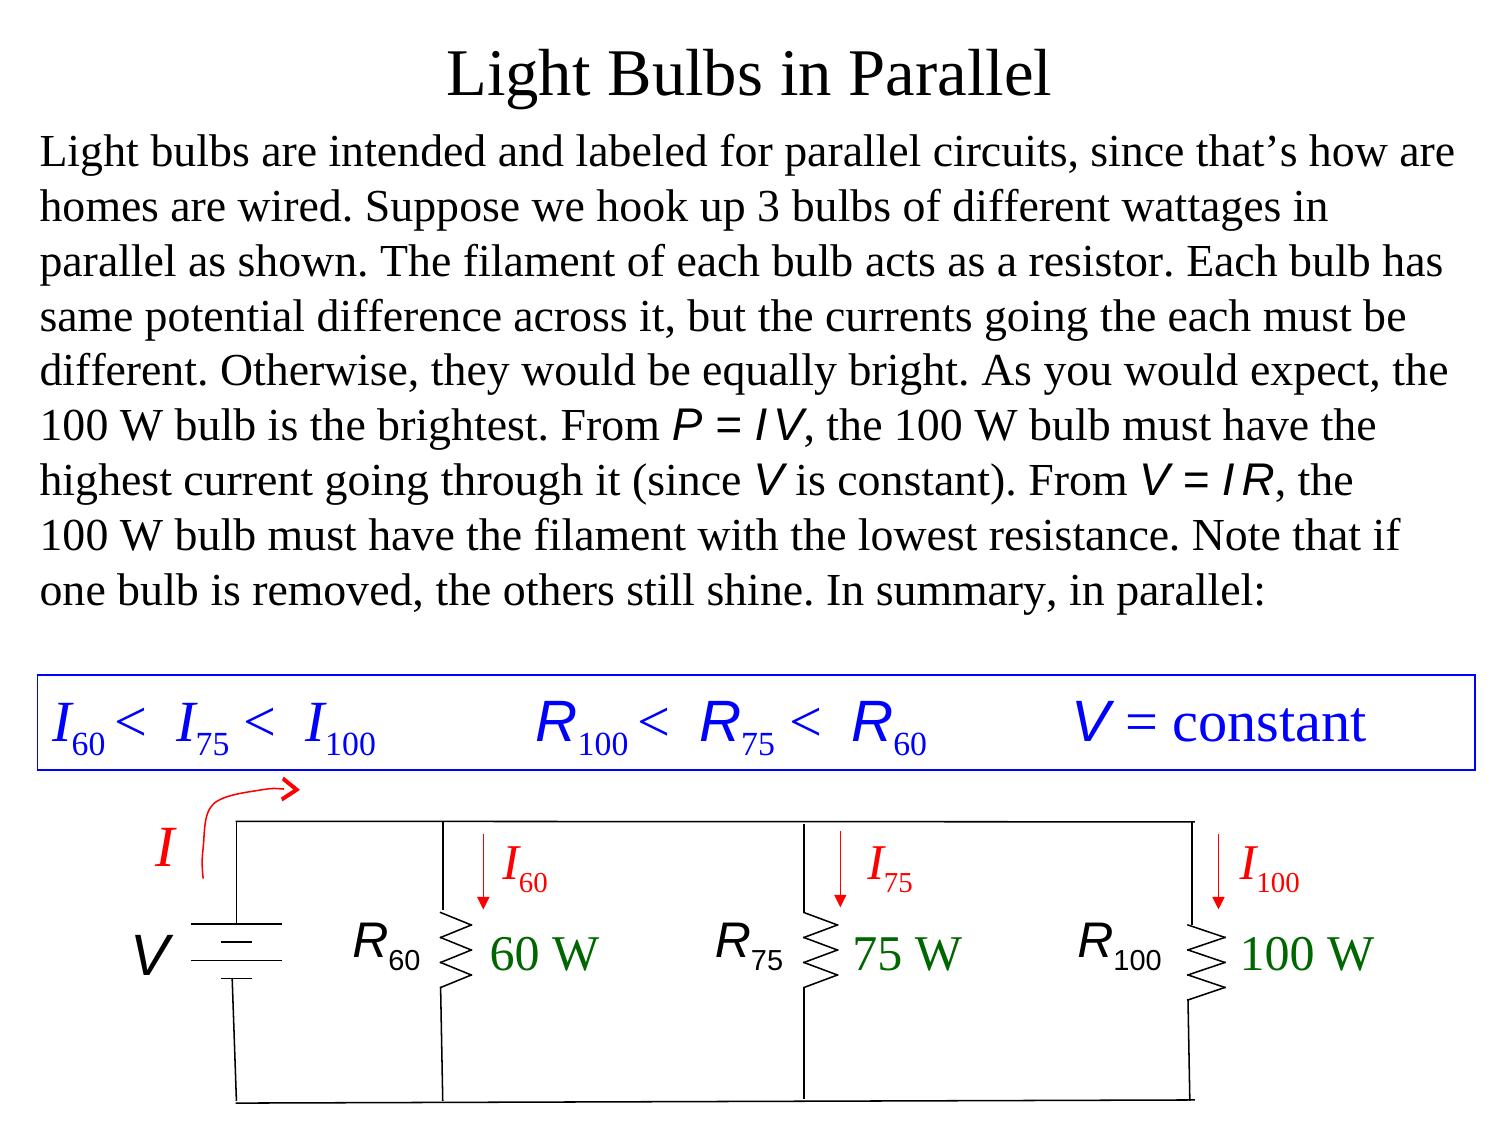

# Light Bulbs in Parallel
Light bulbs are intended and labeled for parallel circuits, since that’s how are homes are wired. Suppose we hook up 3 bulbs of different wattages in parallel as shown. The filament of each bulb acts as a resistor. Each bulb has same potential difference across it, but the currents going the each must be different. Otherwise, they would be equally bright. As you would expect, the 100 W bulb is the brightest. From P = I V, the 100 W bulb must have the highest current going through it (since V is constant). From V = I R, the
100 W bulb must have the filament with the lowest resistance. Note that if one bulb is removed, the others still shine. In summary, in parallel:
I60 < I75 < I100 R100 < R75 < R60 V = constant
I
I60
I75
I100
R60
R75
R100
V
60 W
75 W
100 W